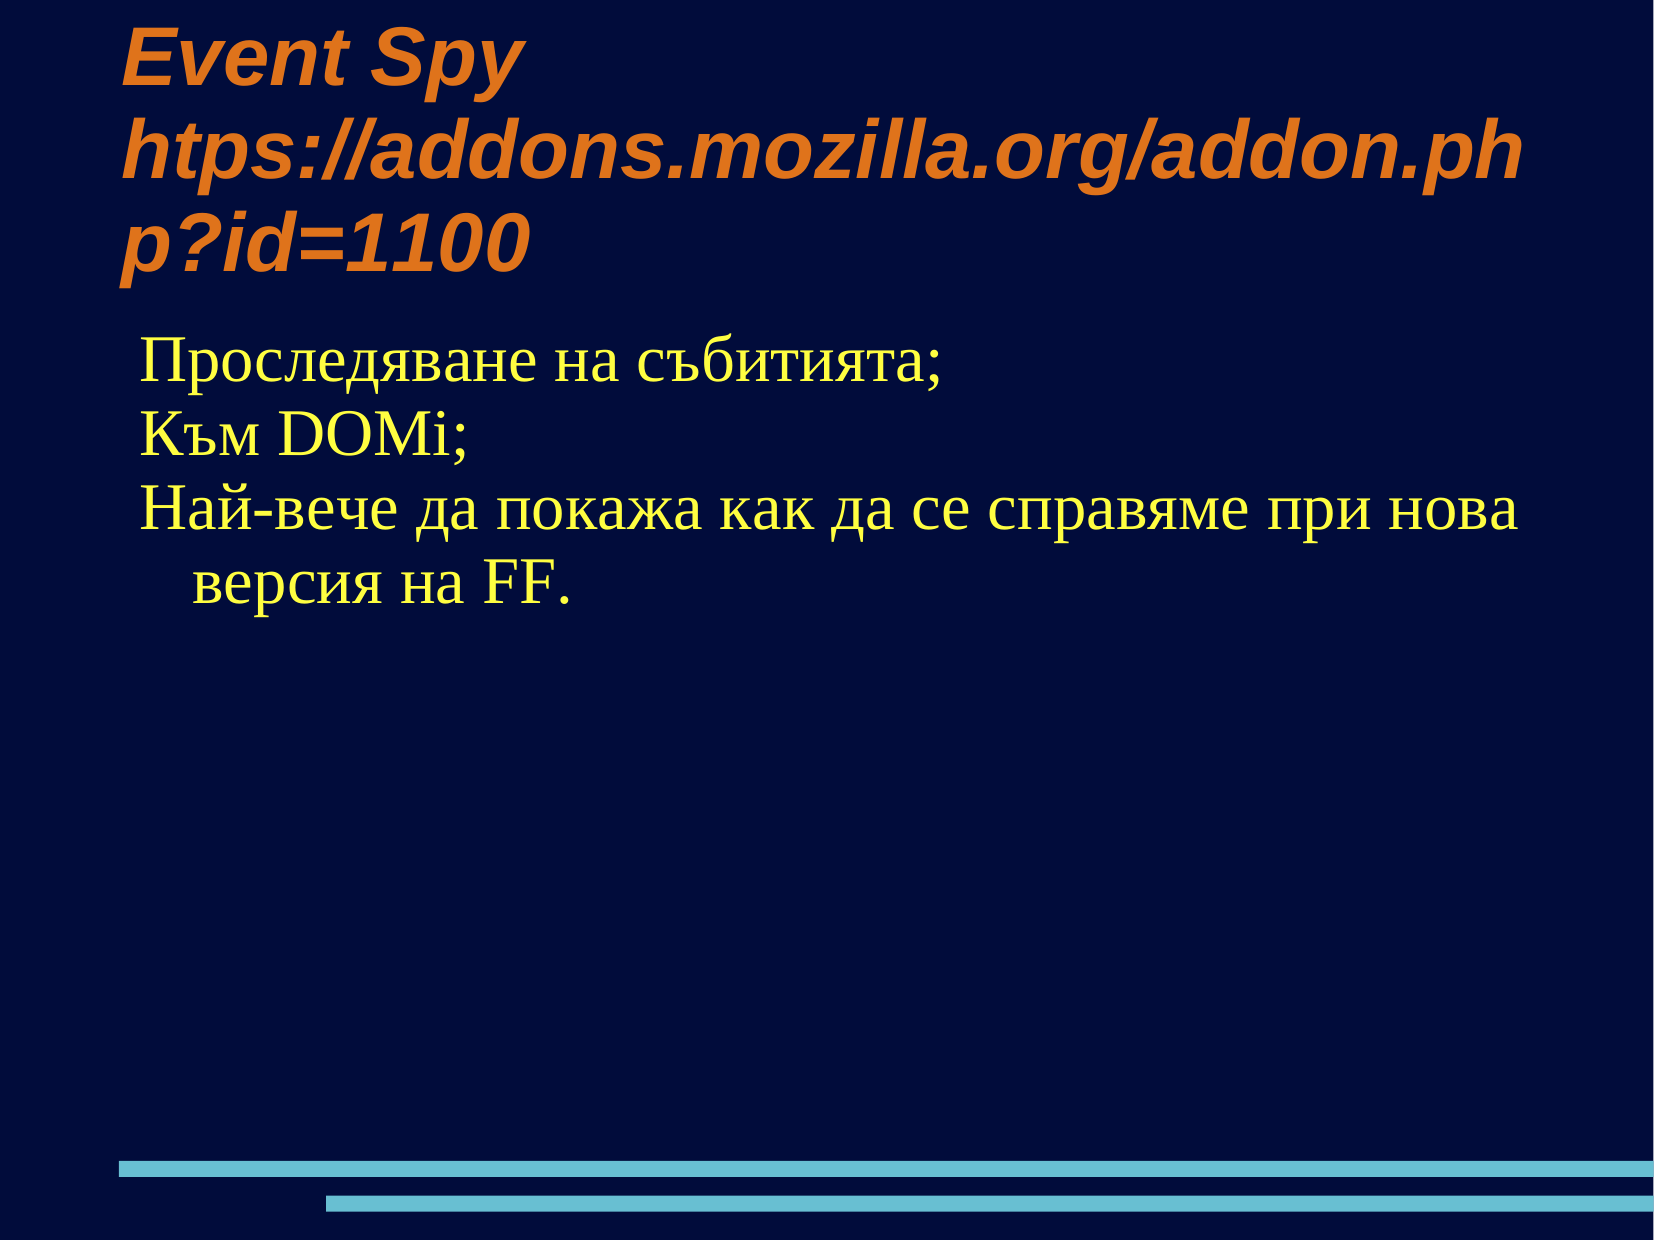

# Event Spy htps://addons.mozilla.org/addon.php?id=1100
Проследяване на събитията;
Към DOMi;
Най-вече да покажа как да се справяме при нова версия на FF.